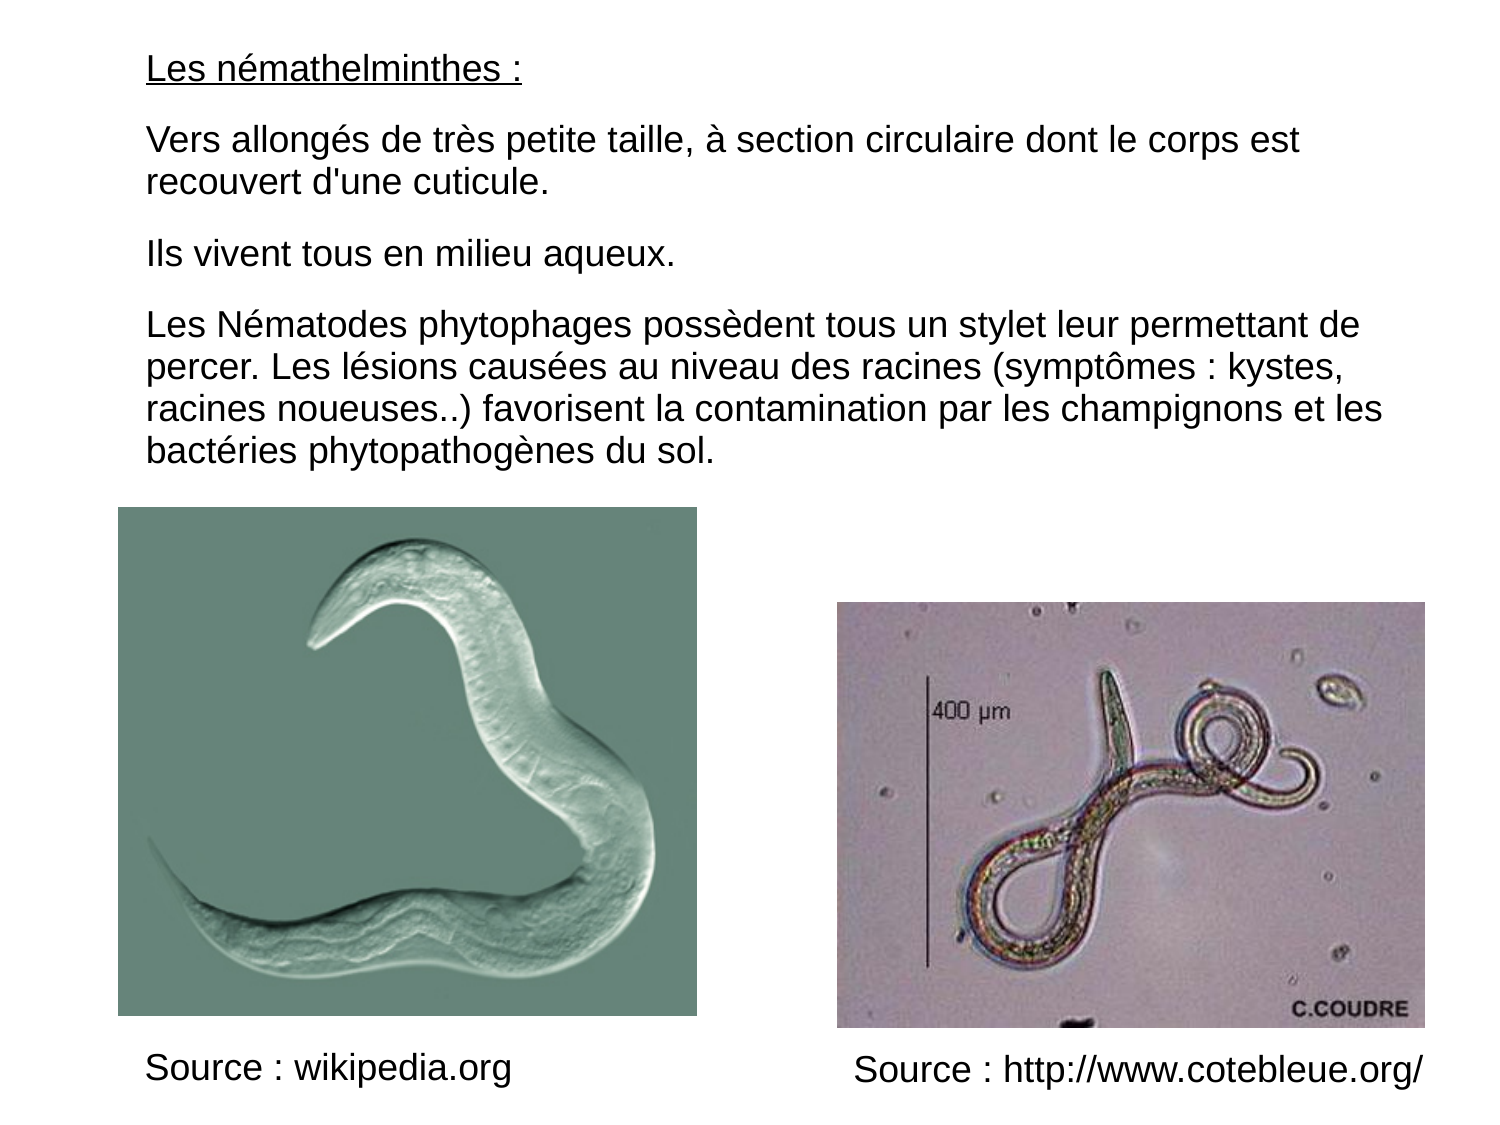

# Les némathelminthes :
Vers allongés de très petite taille, à section circulaire dont le corps est recouvert d'une cuticule.
Ils vivent tous en milieu aqueux.
Les Nématodes phytophages possèdent tous un stylet leur permettant de percer. Les lésions causées au niveau des racines (symptômes : kystes, racines noueuses..) favorisent la contamination par les champignons et les bactéries phytopathogènes du sol.
Source : wikipedia.org
Source : http://www.cotebleue.org/